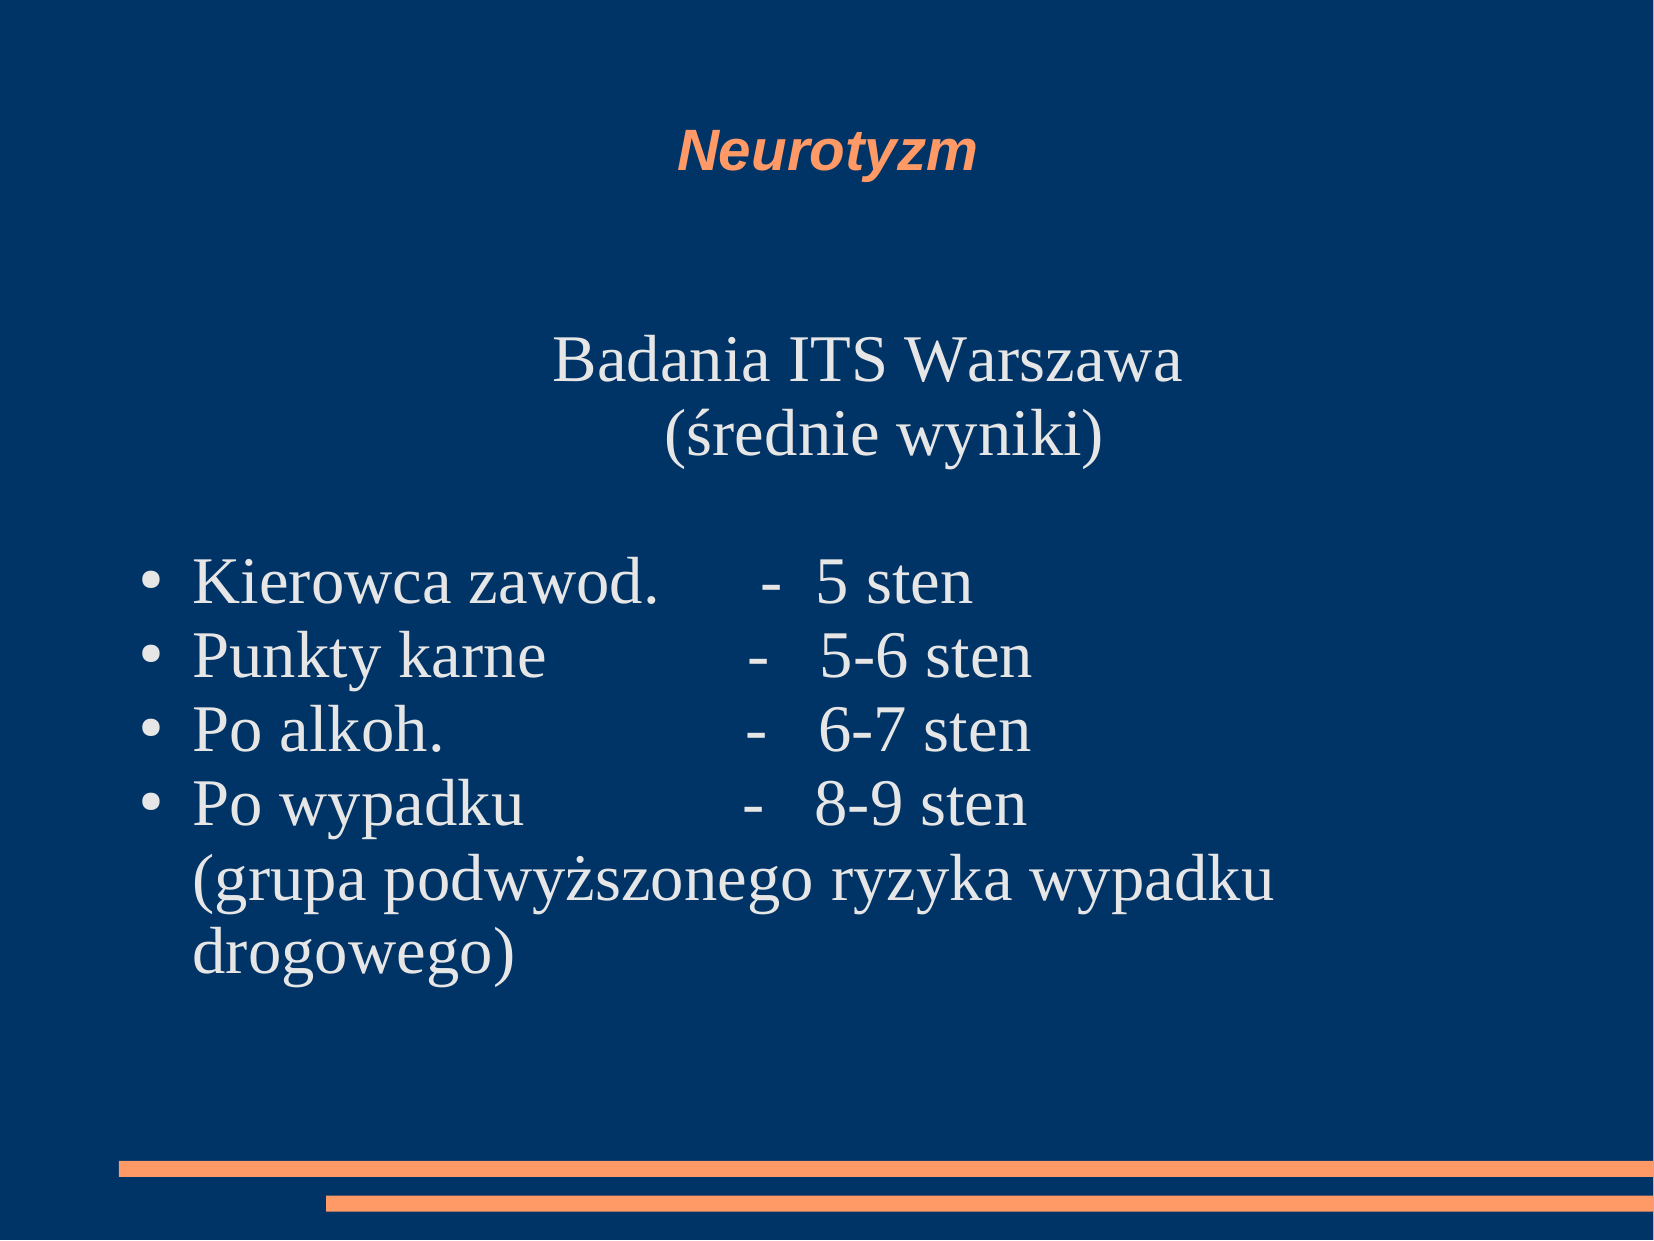

# Neurotyzm
Badania ITS Warszawa
 (średnie wyniki)
Kierowca zawod. - 5 sten
Punkty karne - 5-6 sten
Po alkoh. - 6-7 sten
Po wypadku - 8-9 sten
(grupa podwyższonego ryzyka wypadku drogowego)